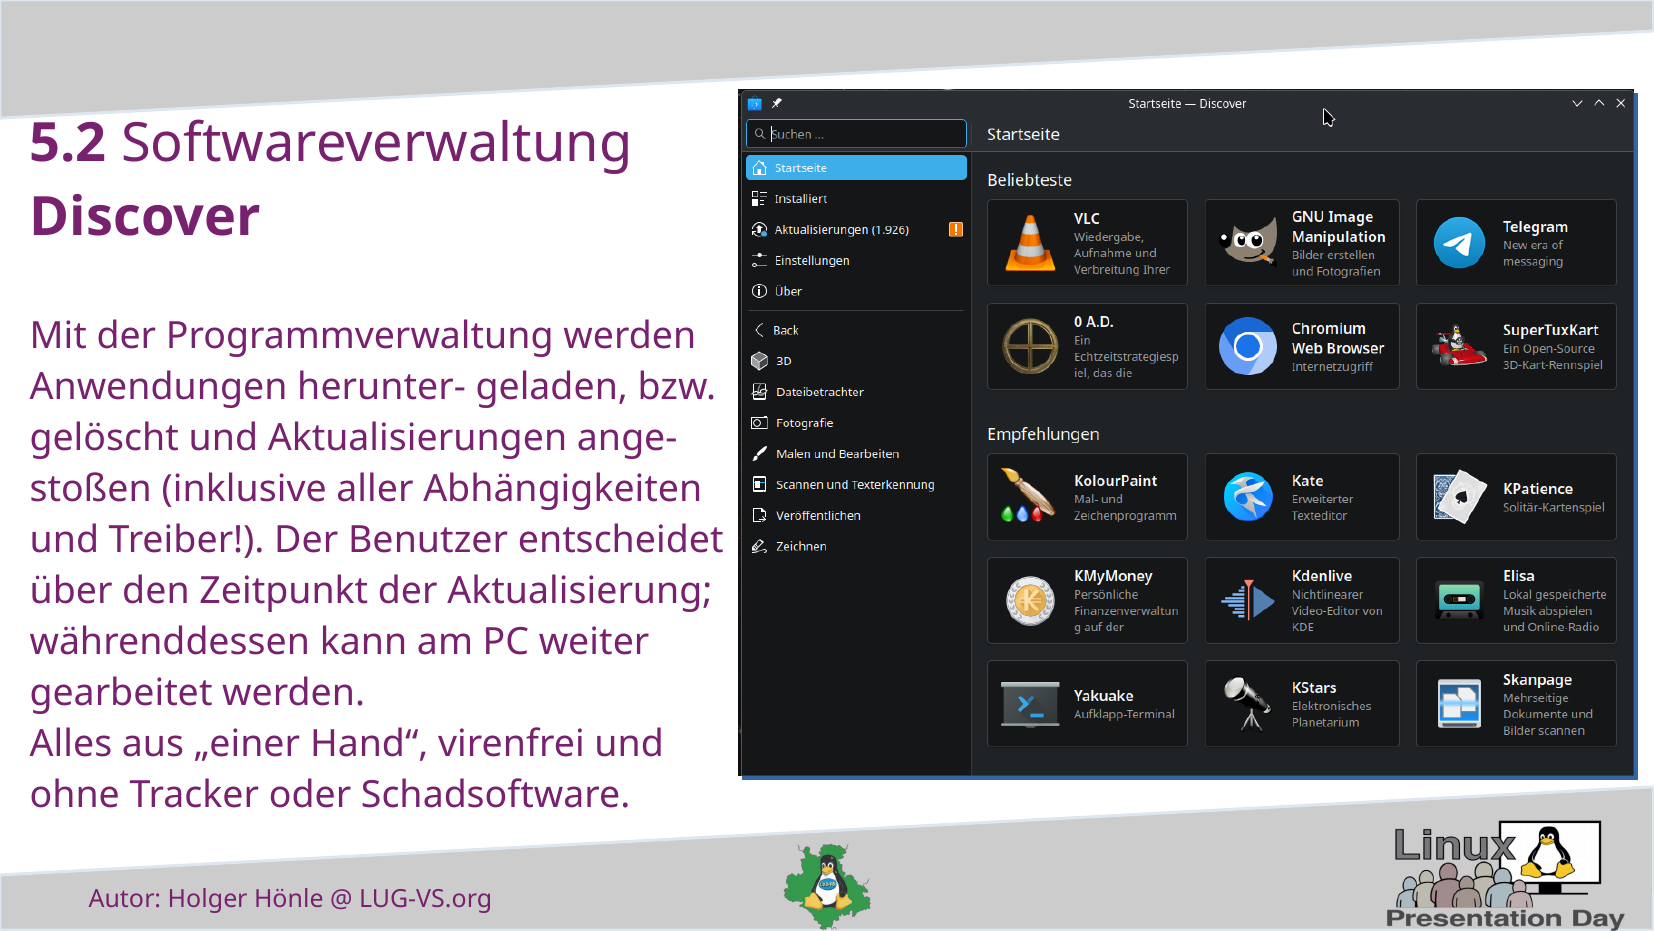

# 5.2 Softwareverwaltung Discover
Mit der Programmverwaltung werden Anwendungen herunter- geladen, bzw. gelöscht und Aktualisierungen ange-stoßen (inklusive aller Abhängigkeiten und Treiber!). Der Benutzer entscheidet
über den Zeitpunkt der Aktualisierung; währenddessen kann am PC weiter gearbeitet werden.
Alles aus „einer Hand“, virenfrei und ohne Tracker oder Schadsoftware.
Autor: Holger Hönle @ LUG-VS.org